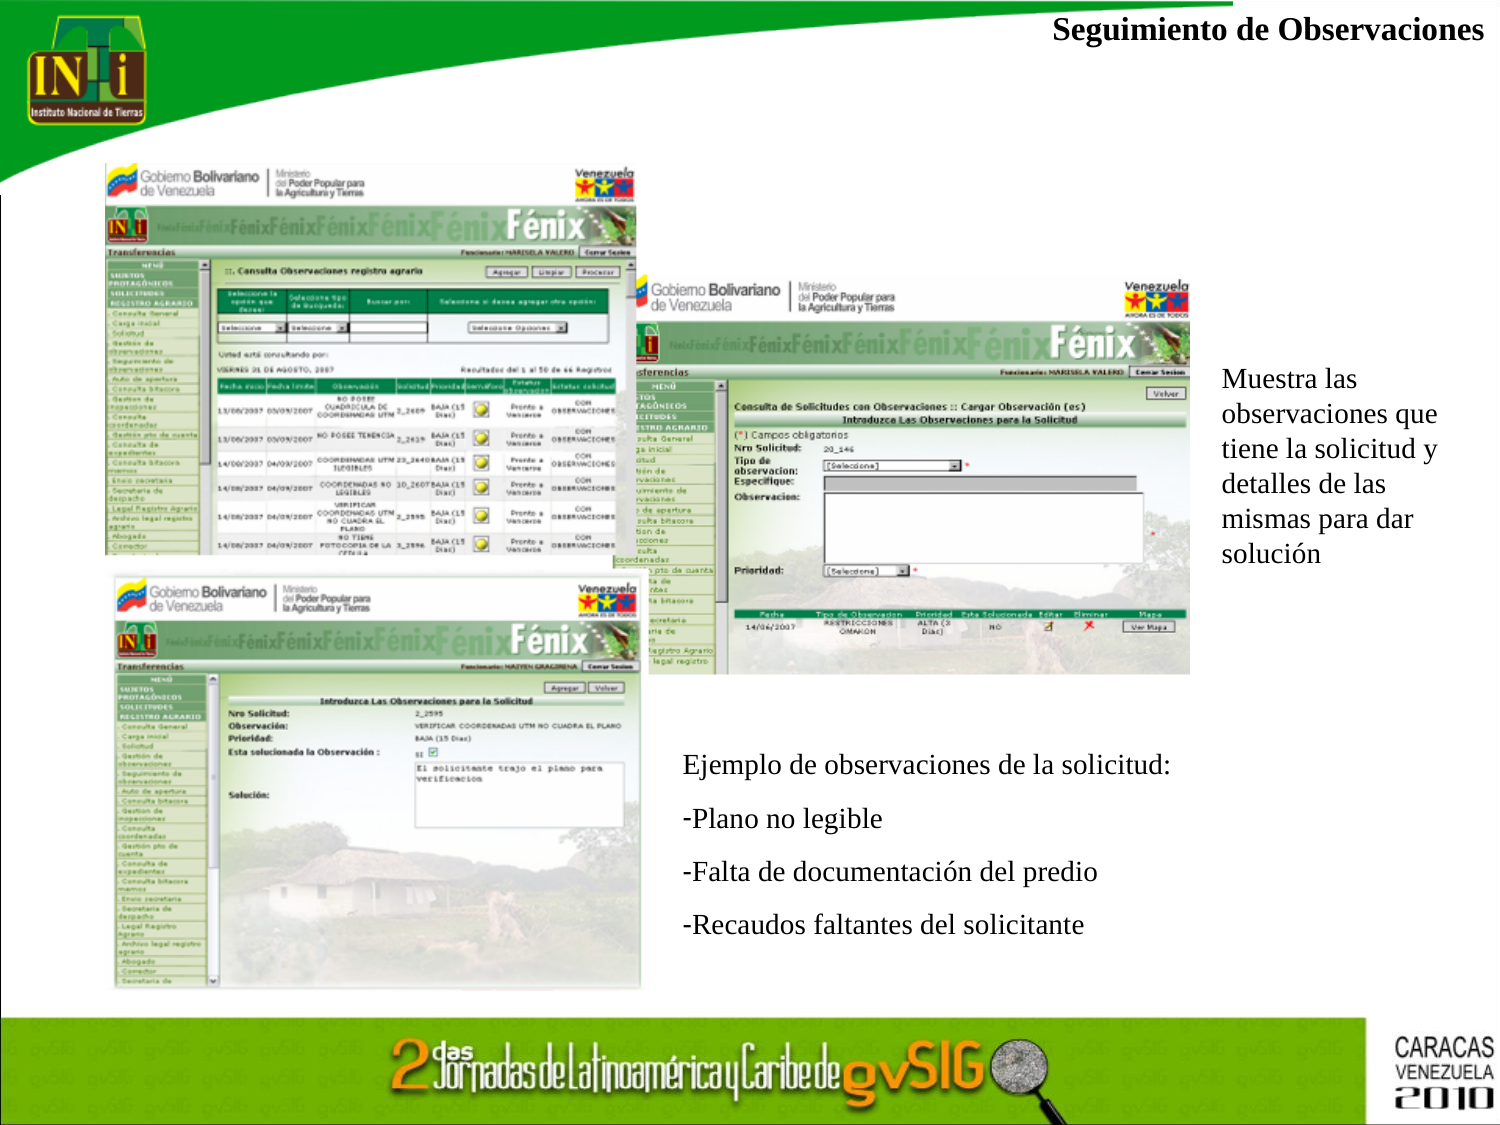

Seguimiento de Observaciones
Muestra las observaciones que tiene la solicitud y detalles de las mismas para dar solución
Ejemplo de observaciones de la solicitud:
Plano no legible
Falta de documentación del predio
Recaudos faltantes del solicitante